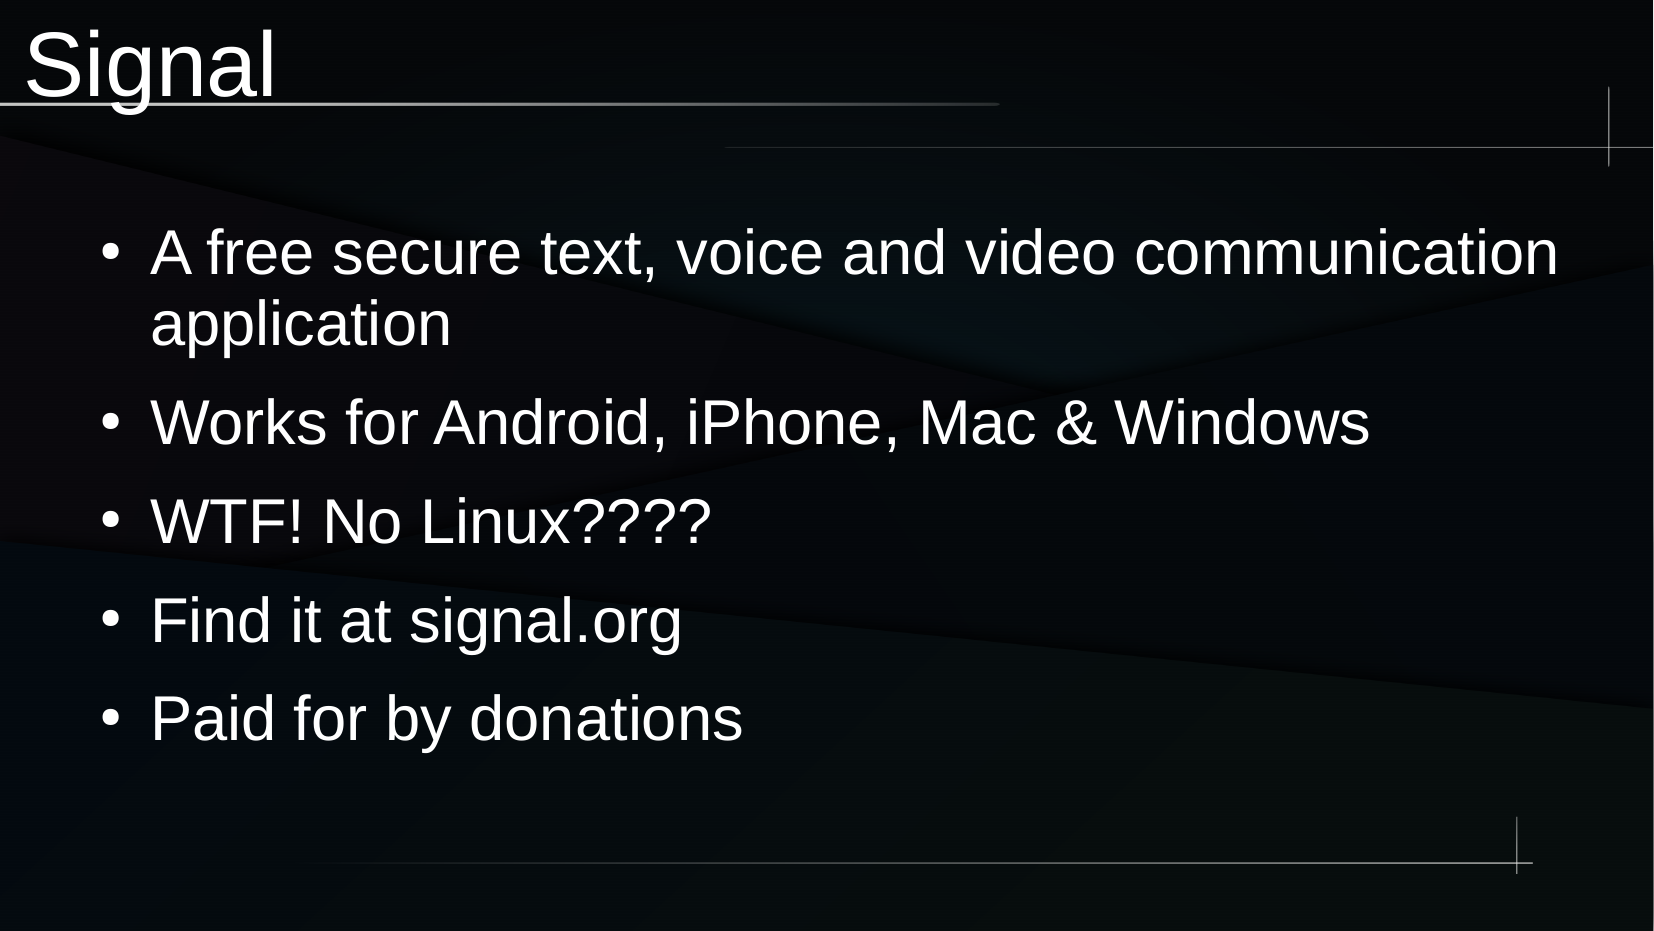

# Signal
A free secure text, voice and video communication application
Works for Android, iPhone, Mac & Windows
WTF! No Linux????
Find it at signal.org
Paid for by donations